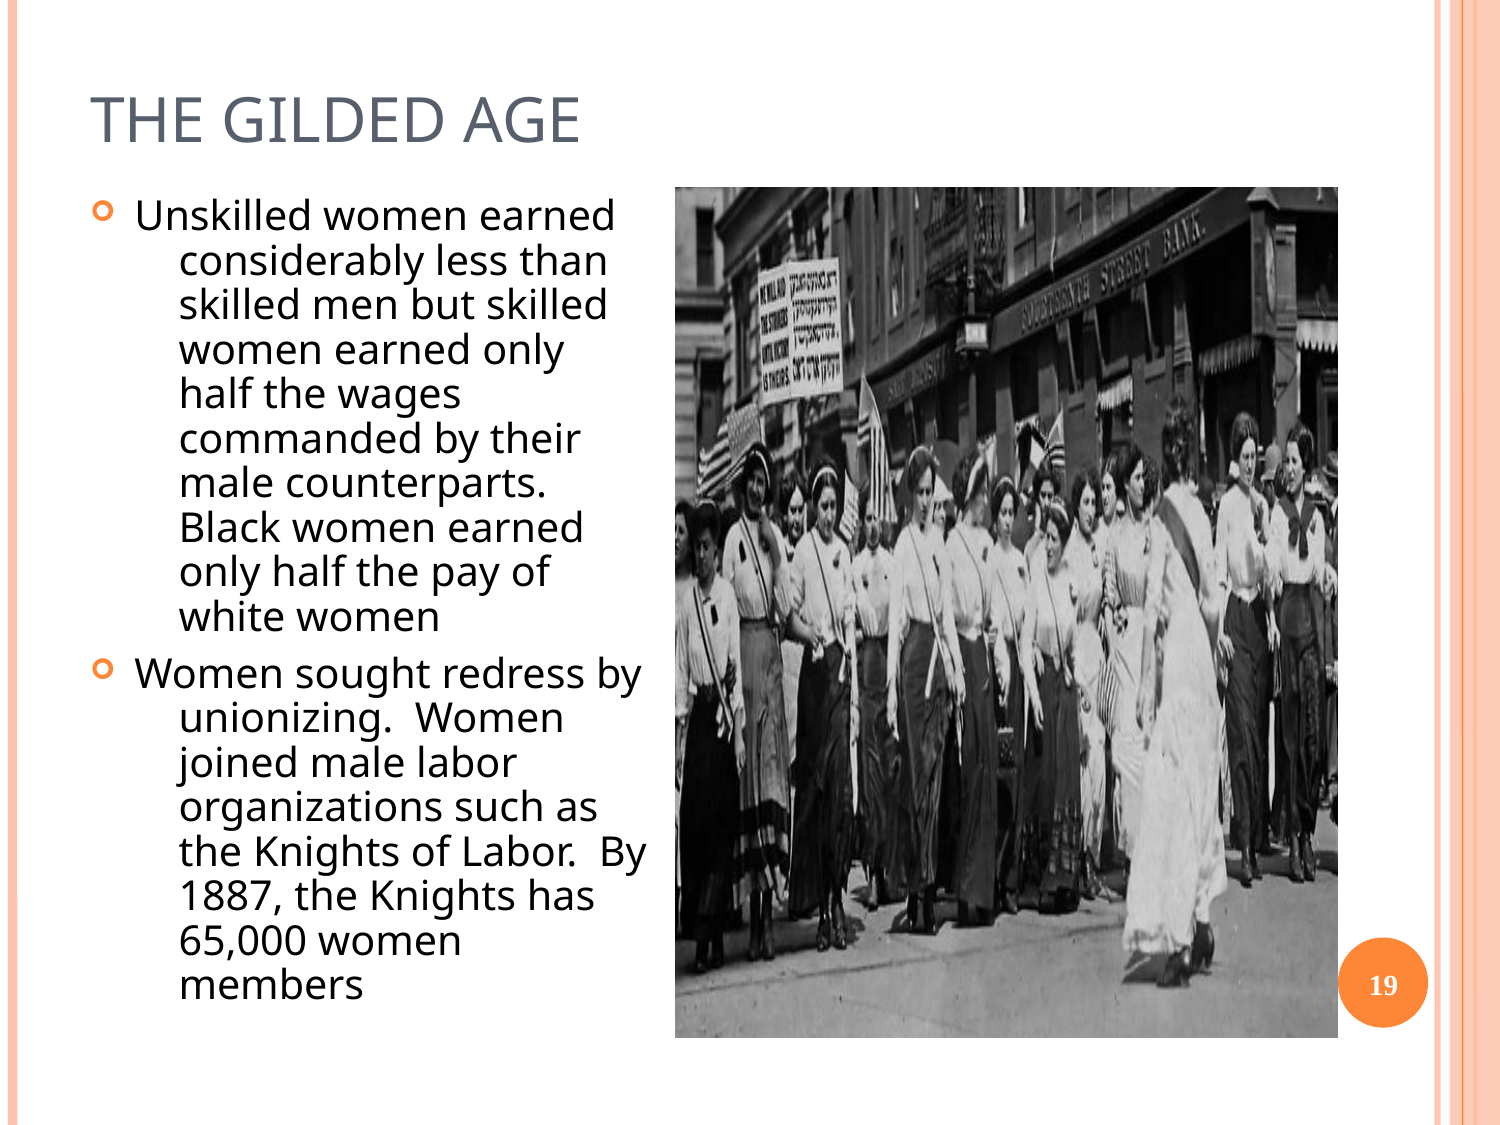

# The Gilded Age
Unskilled women earned considerably less than skilled men but skilled women earned only half the wages commanded by their male counterparts. Black women earned only half the pay of white women
Women sought redress by unionizing. Women joined male labor organizations such as the Knights of Labor. By 1887, the Knights has 65,000 women members